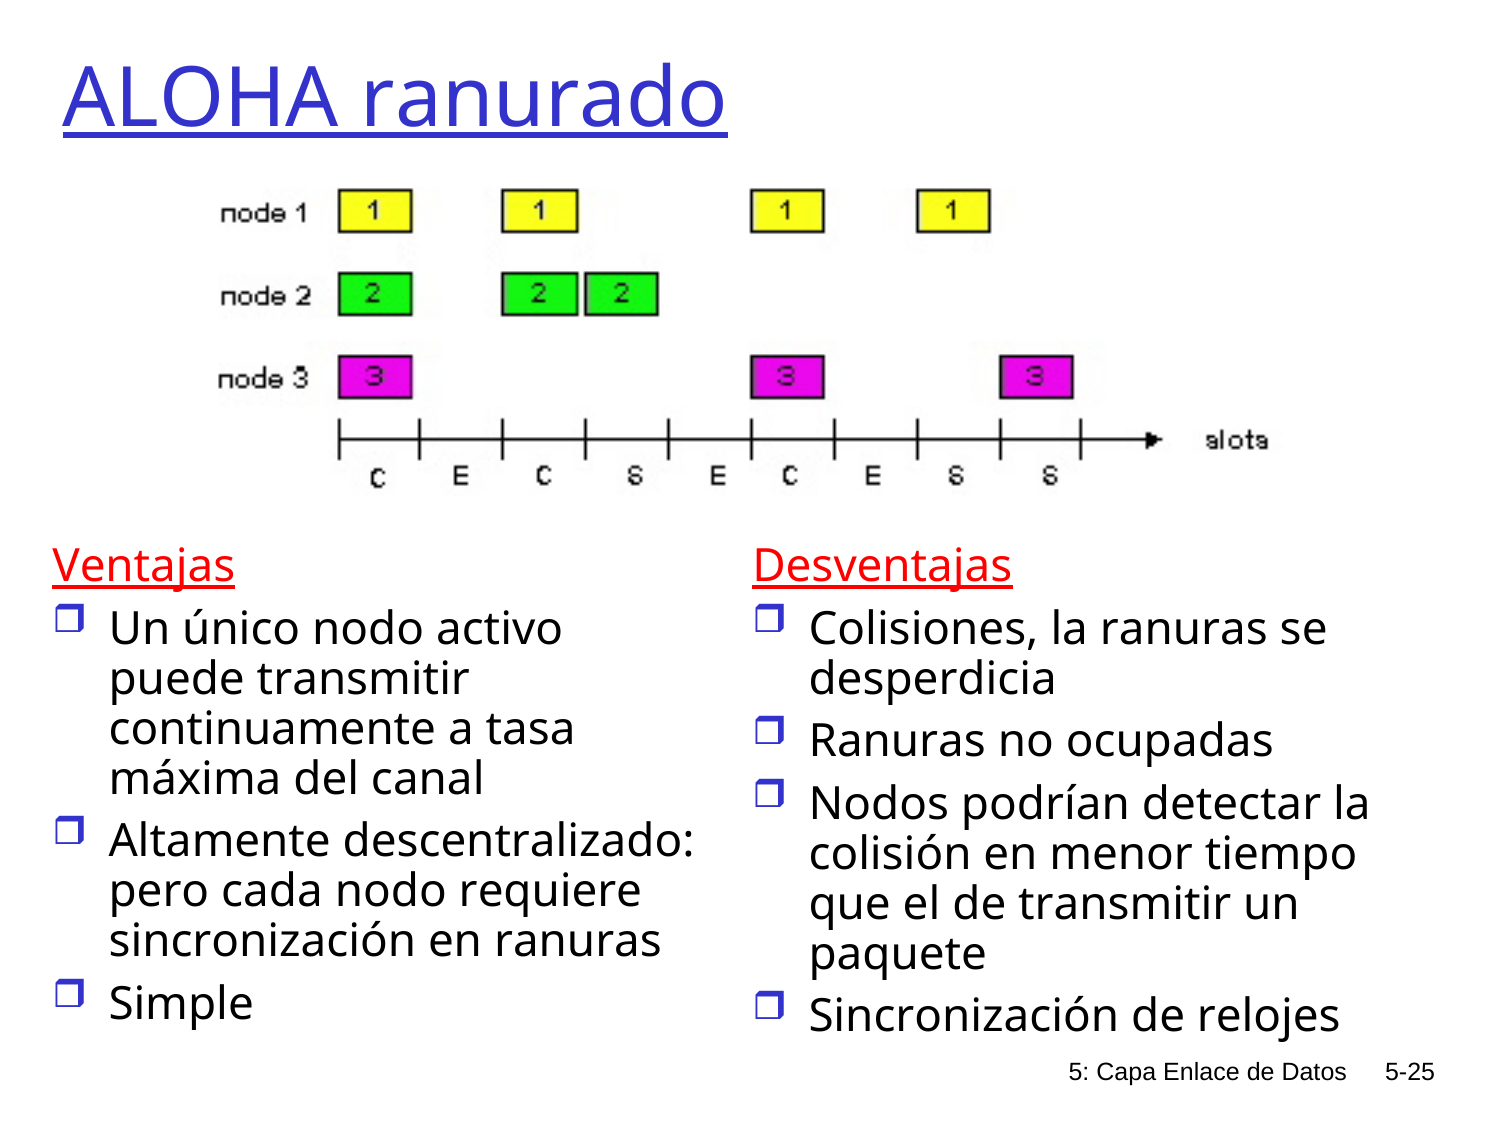

# ALOHA ranurado
Ventajas
Un único nodo activo puede transmitir continuamente a tasa máxima del canal
Altamente descentralizado: pero cada nodo requiere sincronización en ranuras
Simple
Desventajas
Colisiones, la ranuras se desperdicia
Ranuras no ocupadas
Nodos podrían detectar la colisión en menor tiempo que el de transmitir un paquete
Sincronización de relojes
25